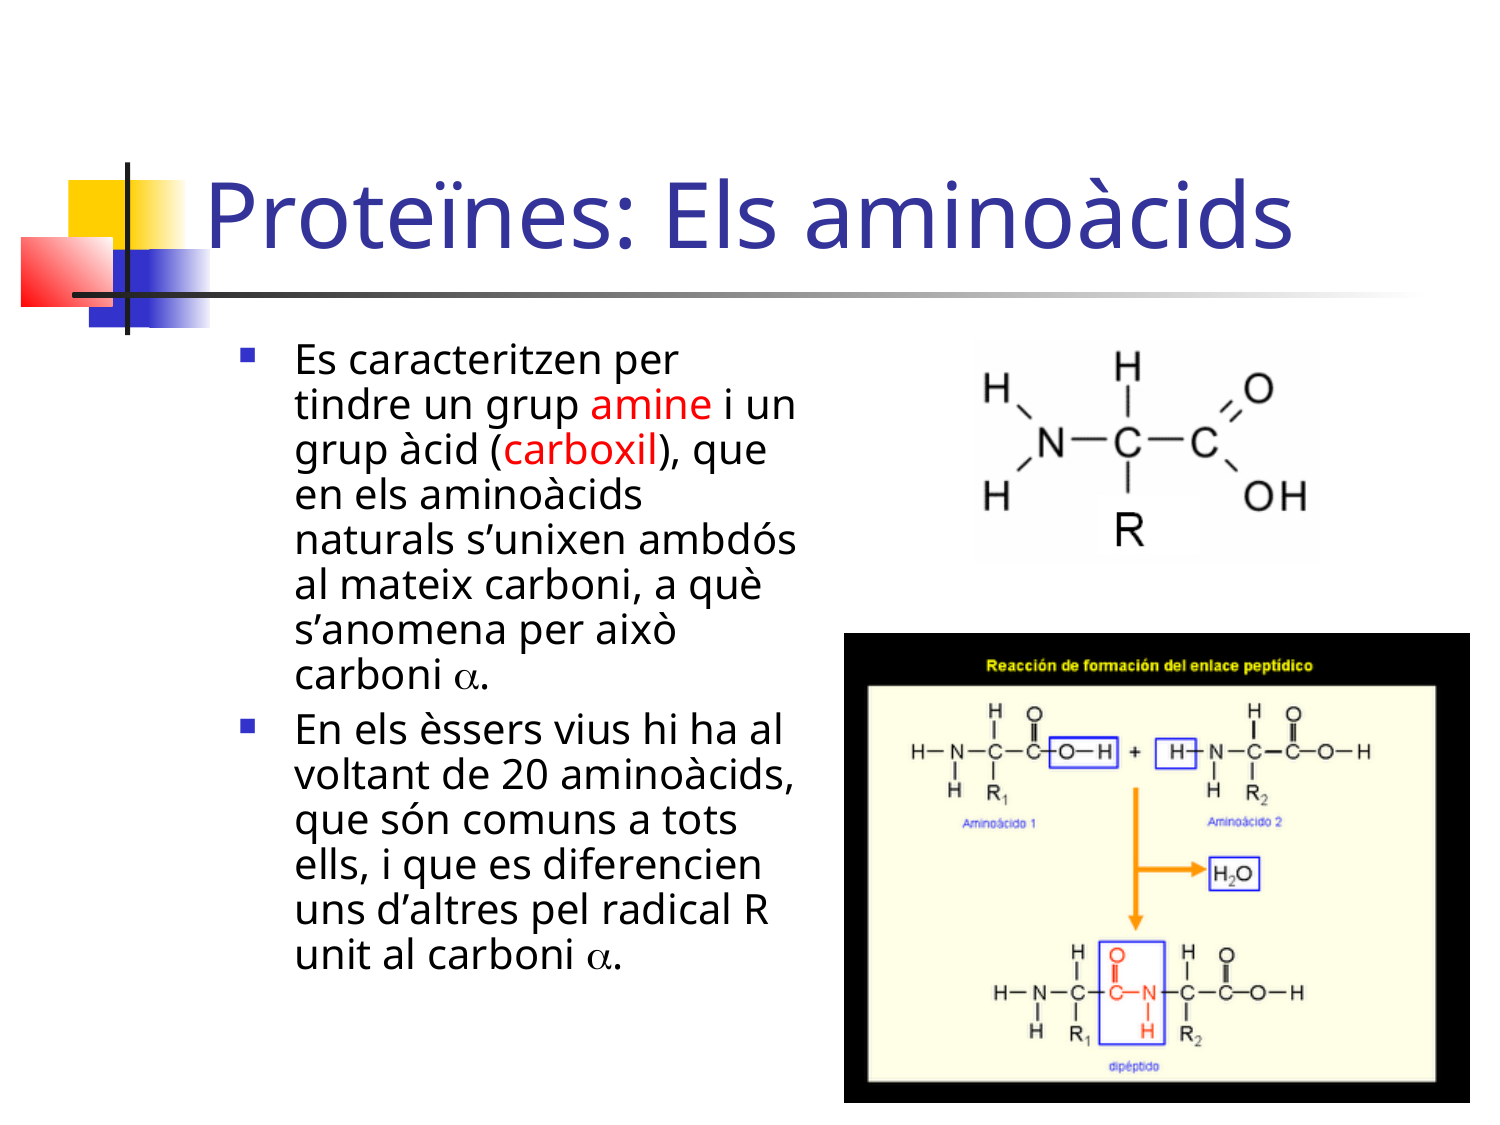

# Proteïnes: Els aminoàcids
Es caracteritzen per tindre un grup amine i un grup àcid (carboxil), que en els aminoàcids naturals s’unixen ambdós al mateix carboni, a què s’anomena per això carboni .
En els èssers vius hi ha al voltant de 20 aminoàcids, que són comuns a tots ells, i que es diferencien uns d’altres pel radical R unit al carboni .